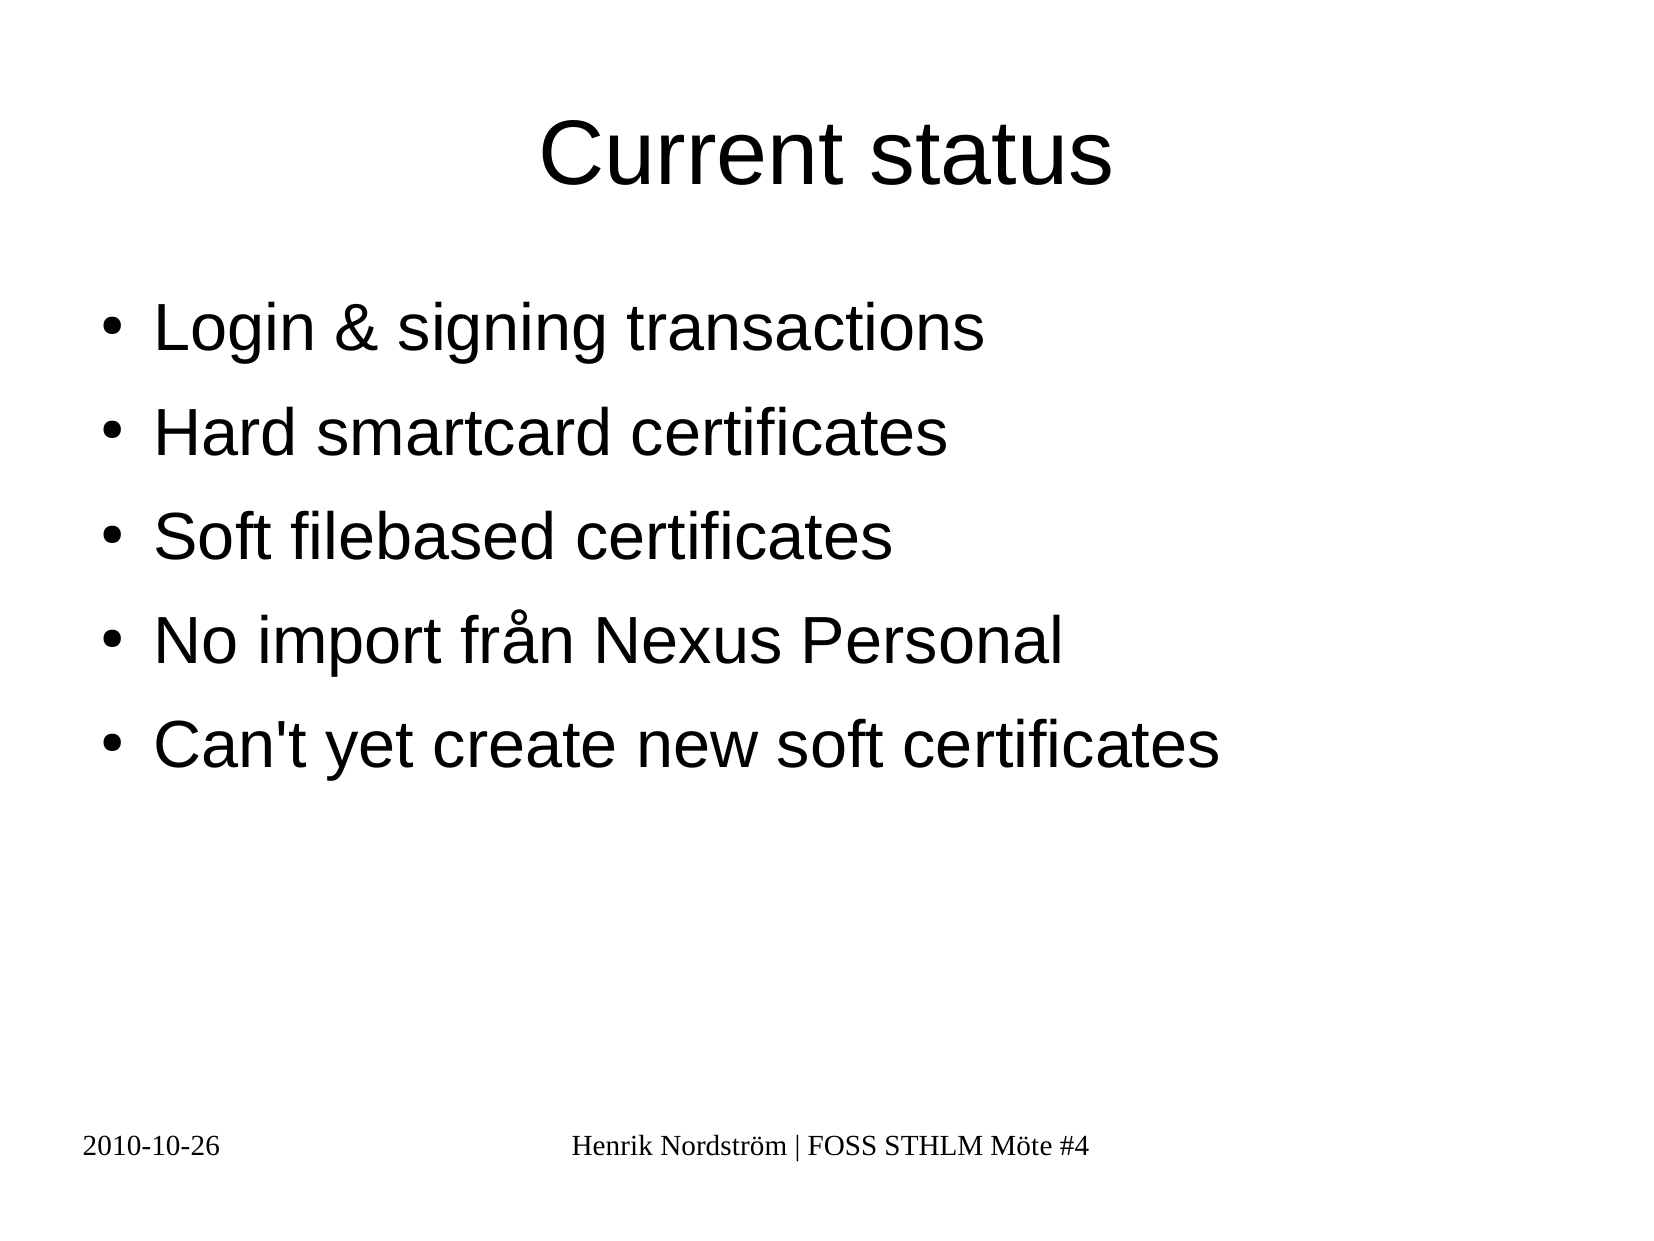

# Current status
Login & signing transactions
Hard smartcard certificates
Soft filebased certificates
No import från Nexus Personal
Can't yet create new soft certificates
2010-10-26
Henrik Nordström | FOSS STHLM Möte #4